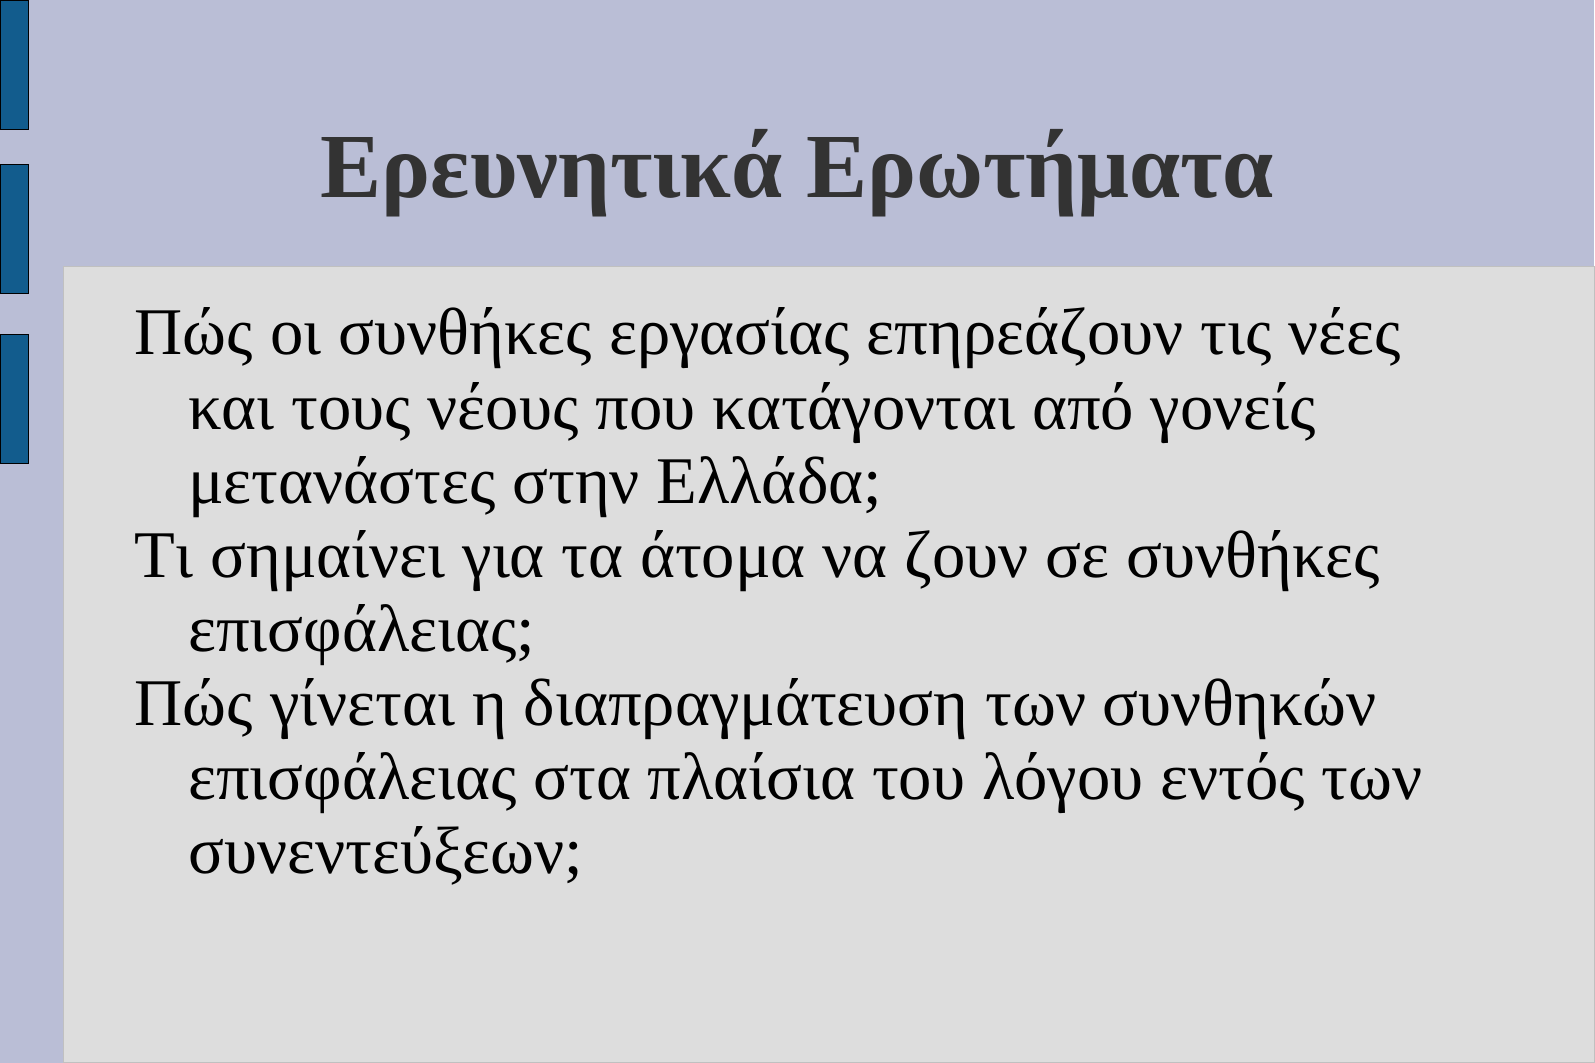

# Ερευνητικά Ερωτήματα
Πώς οι συνθήκες εργασίας επηρεάζουν τις νέες και τους νέους που κατάγονται από γονείς μετανάστες στην Ελλάδα;
Tι σημαίνει για τα άτομα να ζουν σε συνθήκες επισφάλειας;
Πώς γίνεται η διαπραγμάτευση των συνθηκών επισφάλειας στα πλαίσια του λόγου εντός των συνεντεύξεων;